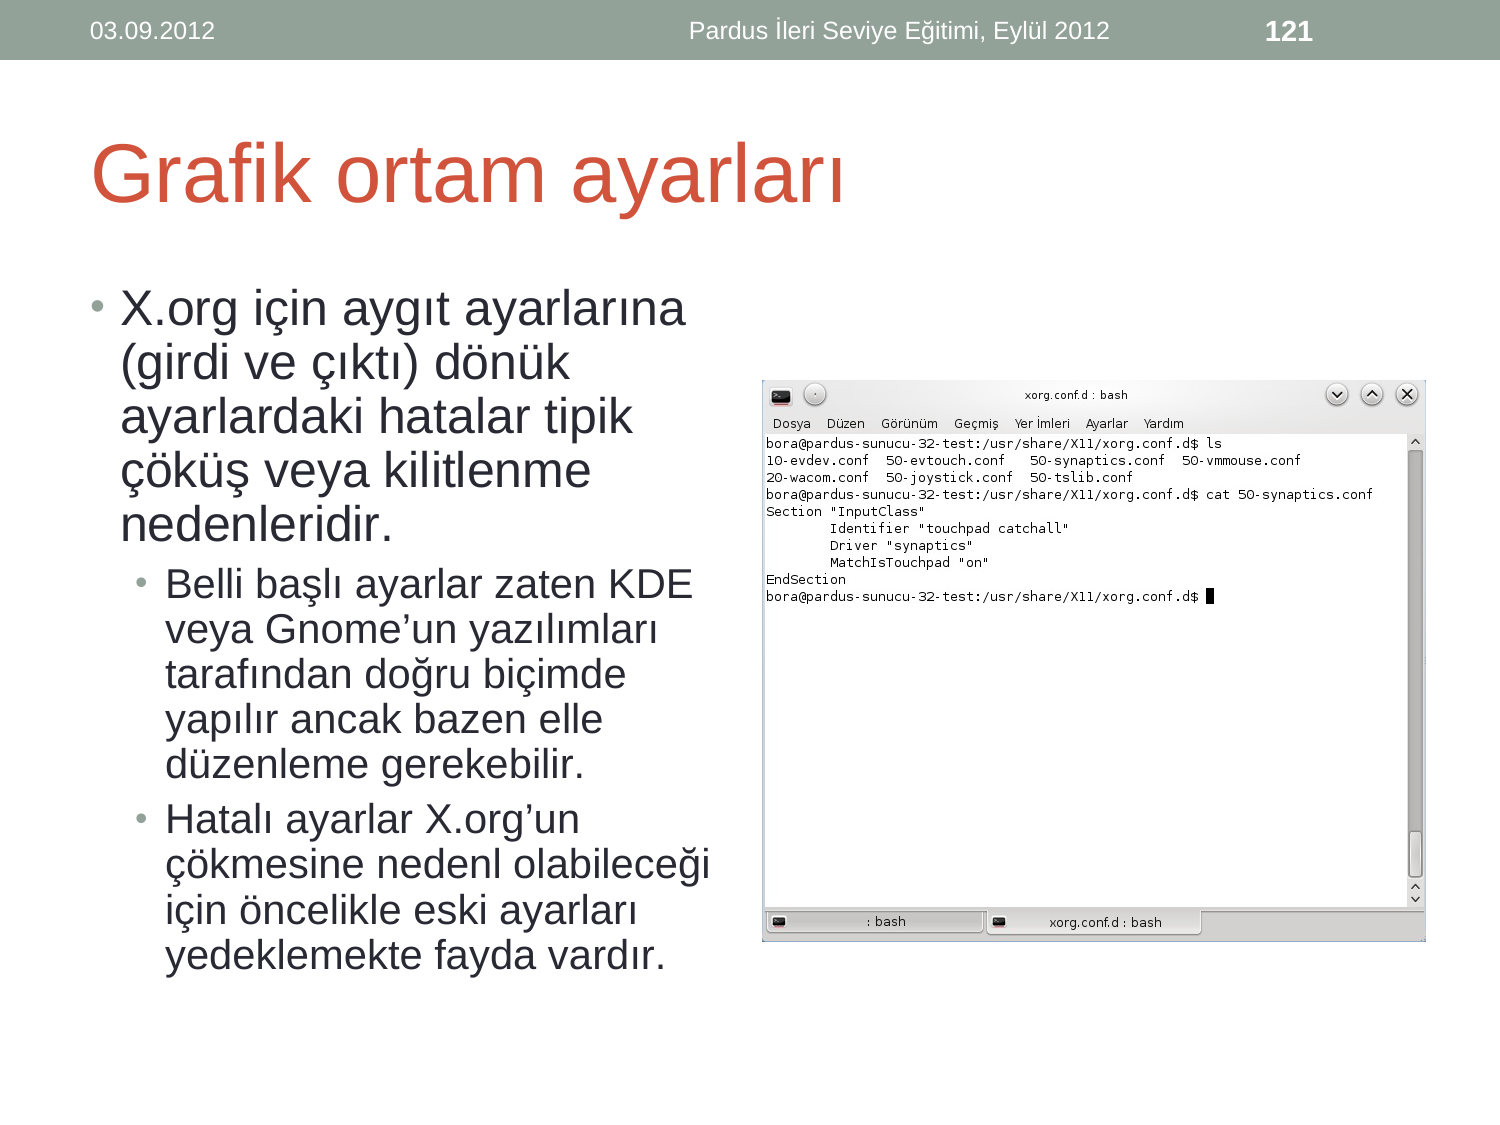

03.09.2012
Pardus İleri Seviye Eğitimi, Eylül 2012
# Grafik ortam ayarları
X.org için aygıt ayarlarına (girdi ve çıktı) dönük ayarlardaki hatalar tipik çöküş veya kilitlenme nedenleridir.
Belli başlı ayarlar zaten KDE veya Gnome’un yazılımları tarafından doğru biçimde yapılır ancak bazen elle düzenleme gerekebilir.
Hatalı ayarlar X.org’un çökmesine nedenl olabileceği için öncelikle eski ayarları yedeklemekte fayda vardır.